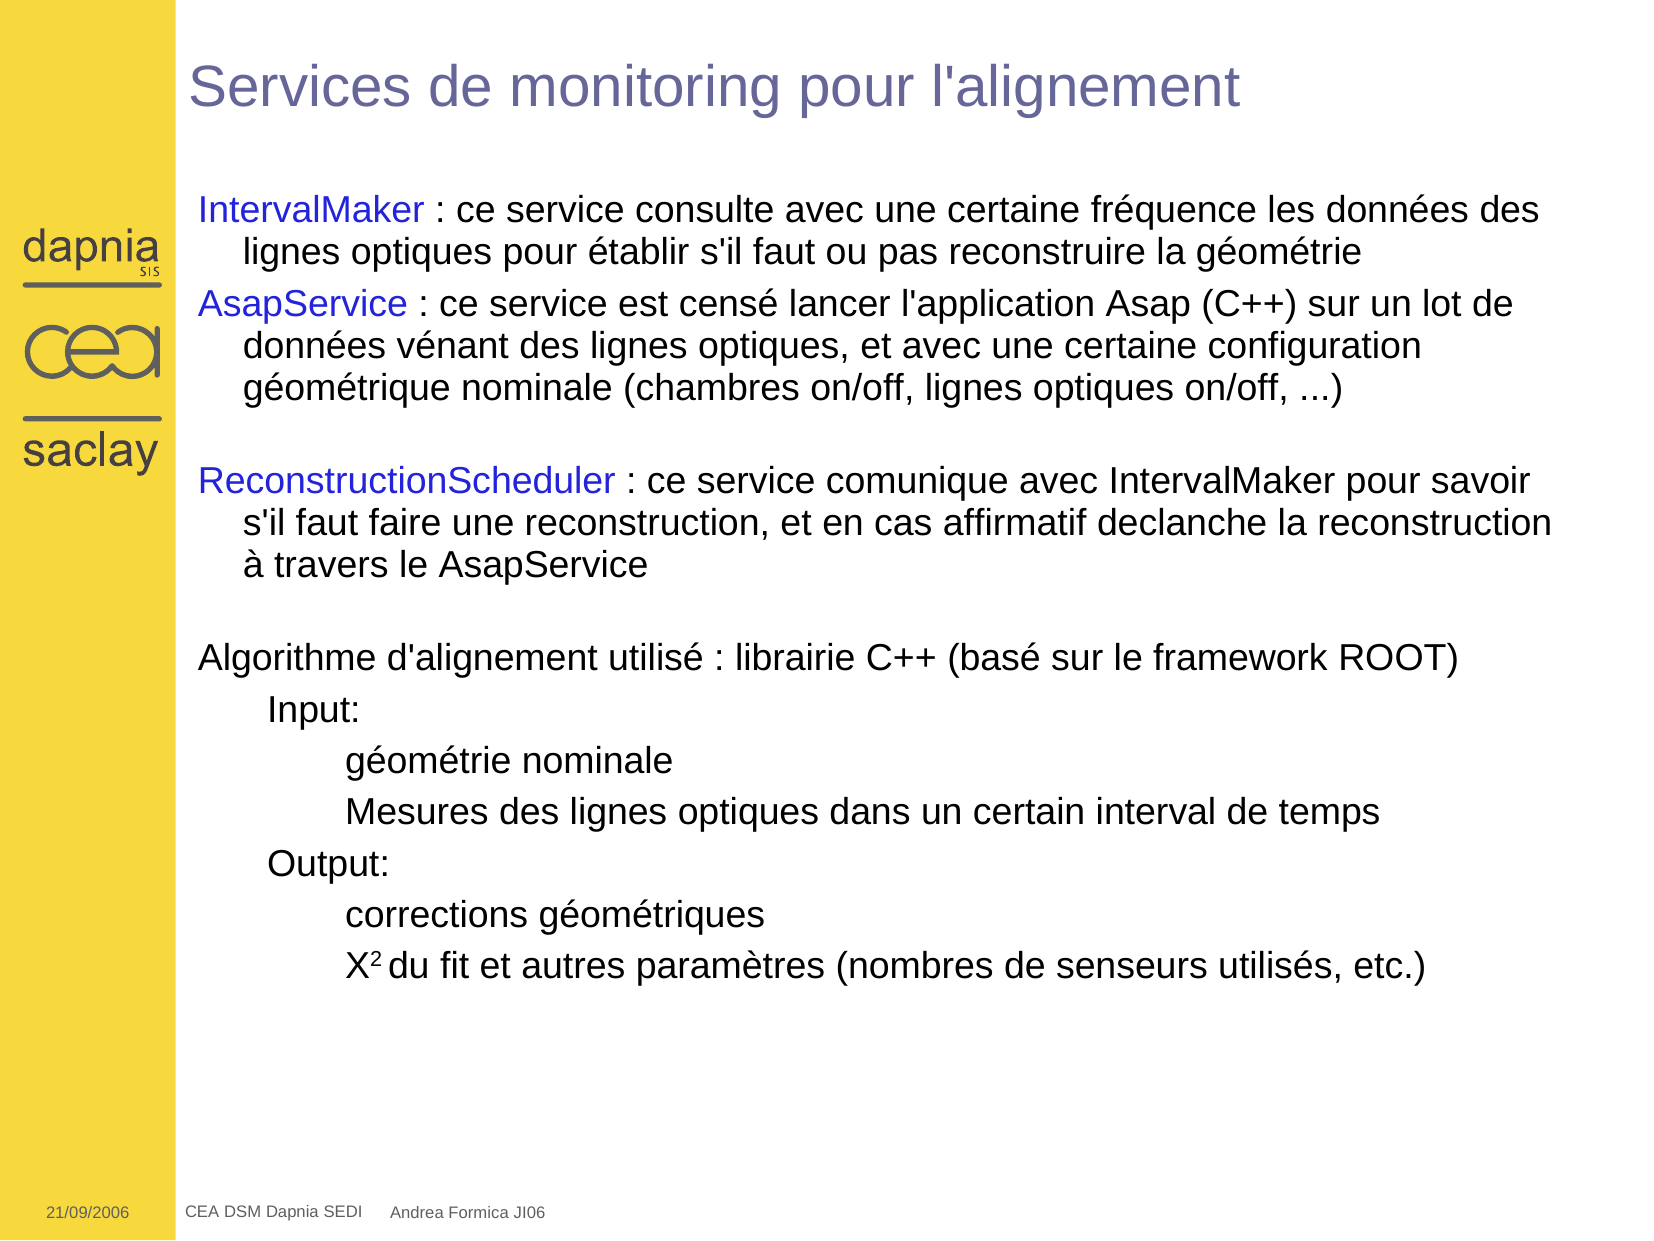

# Services de monitoring pour l'alignement
IntervalMaker : ce service consulte avec une certaine fréquence les données des lignes optiques pour établir s'il faut ou pas reconstruire la géométrie
AsapService : ce service est censé lancer l'application Asap (C++) sur un lot de données vénant des lignes optiques, et avec une certaine configuration géométrique nominale (chambres on/off, lignes optiques on/off, ...)
ReconstructionScheduler : ce service comunique avec IntervalMaker pour savoir s'il faut faire une reconstruction, et en cas affirmatif declanche la reconstruction à travers le AsapService
Algorithme d'alignement utilisé : librairie C++ (basé sur le framework ROOT)
Input:
géométrie nominale
Mesures des lignes optiques dans un certain interval de temps
Output:
corrections géométriques
Χ2 du fit et autres paramètres (nombres de senseurs utilisés, etc.)
21/09/2006
Andrea Formica JI06